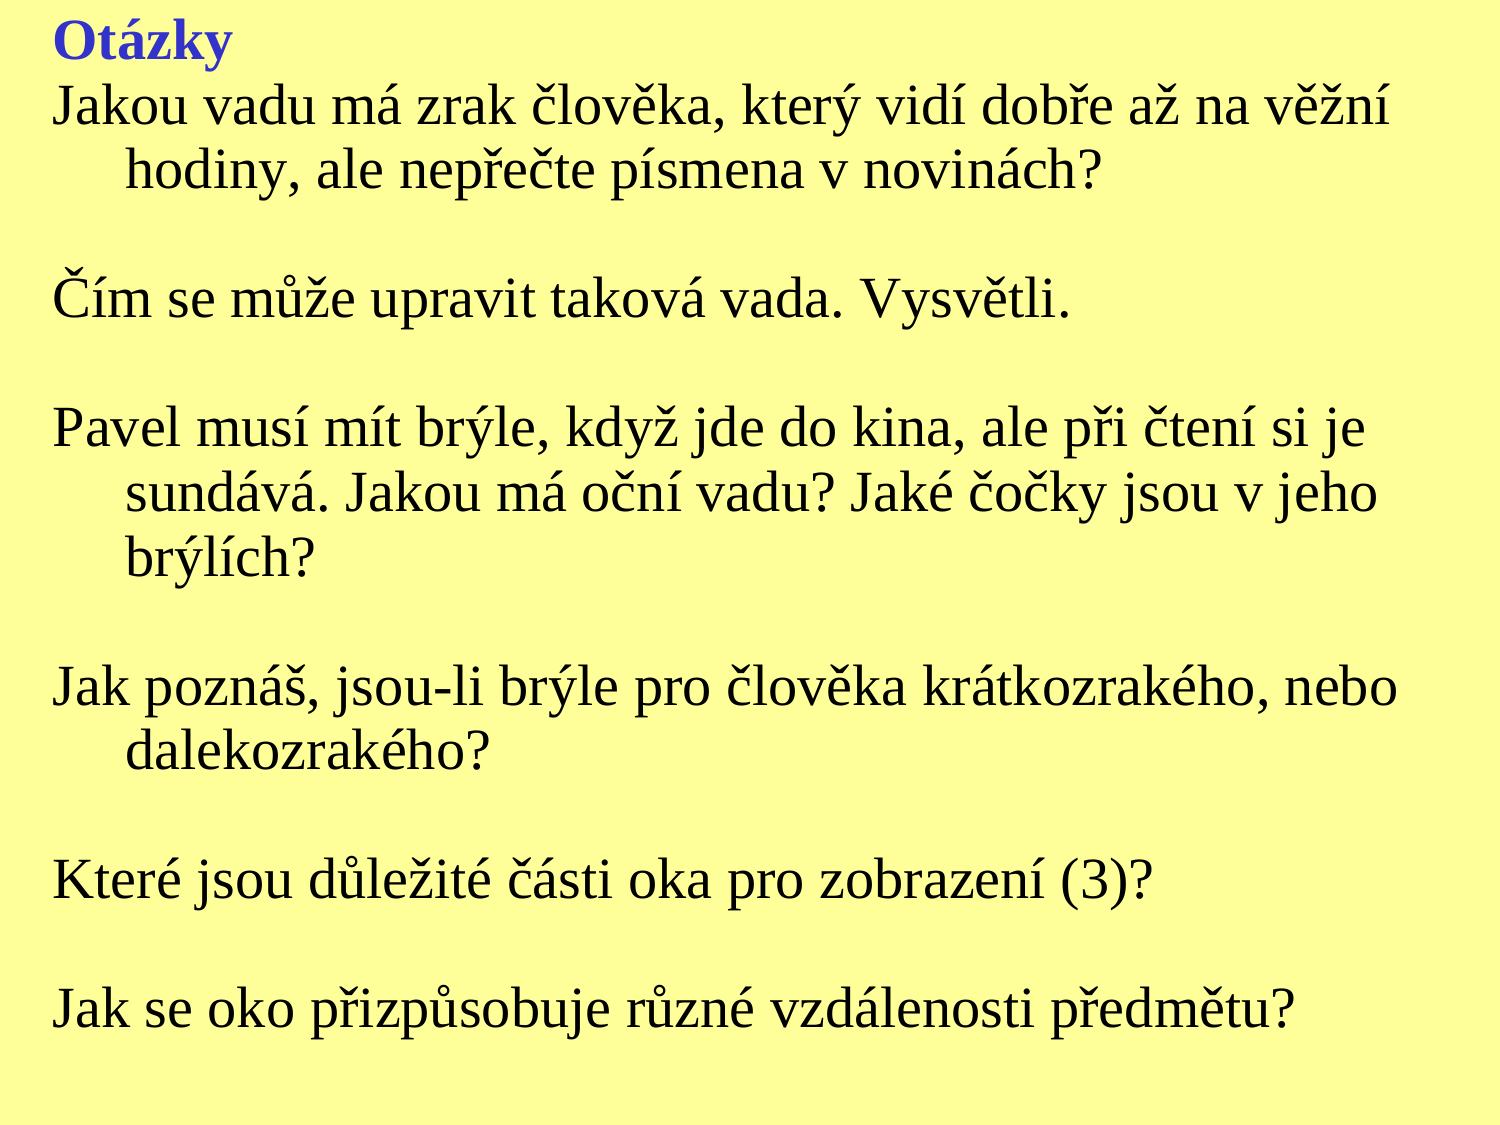

Otázky
Jakou vadu má zrak člověka, který vidí dobře až na věžní
 hodiny, ale nepřečte písmena v novinách?
Čím se může upravit taková vada. Vysvětli.
Pavel musí mít brýle, když jde do kina, ale při čtení si je
 sundává. Jakou má oční vadu? Jaké čočky jsou v jeho
 brýlích?
Jak poznáš, jsou-li brýle pro člověka krátkozrakého, nebo
 dalekozrakého?
Které jsou důležité části oka pro zobrazení (3)?
Jak se oko přizpůsobuje různé vzdálenosti předmětu?